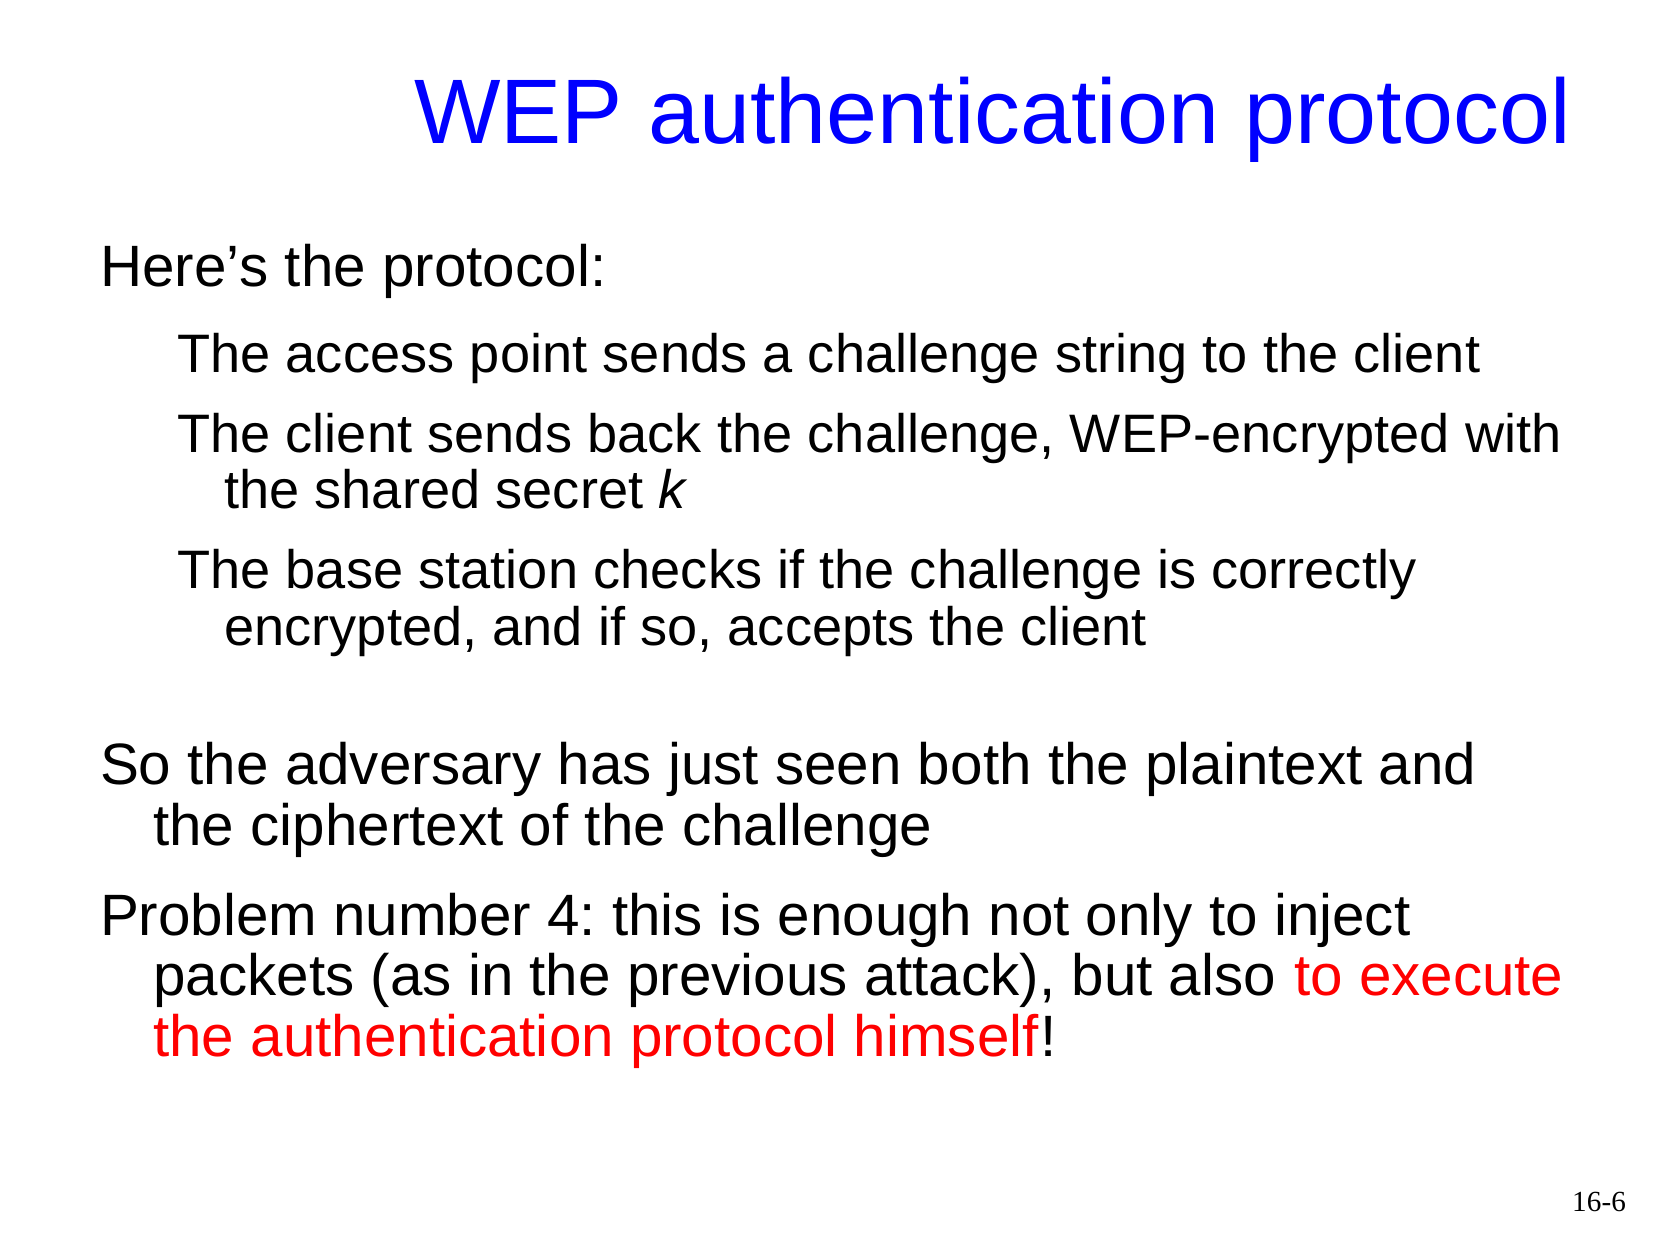

# WEP authentication protocol
Here’s the protocol:
The access point sends a challenge string to the client
The client sends back the challenge, WEP-encrypted with the shared secret k
The base station checks if the challenge is correctly encrypted, and if so, accepts the client
So the adversary has just seen both the plaintext and the ciphertext of the challenge
Problem number 4: this is enough not only to inject packets (as in the previous attack), but also to execute the authentication protocol himself!